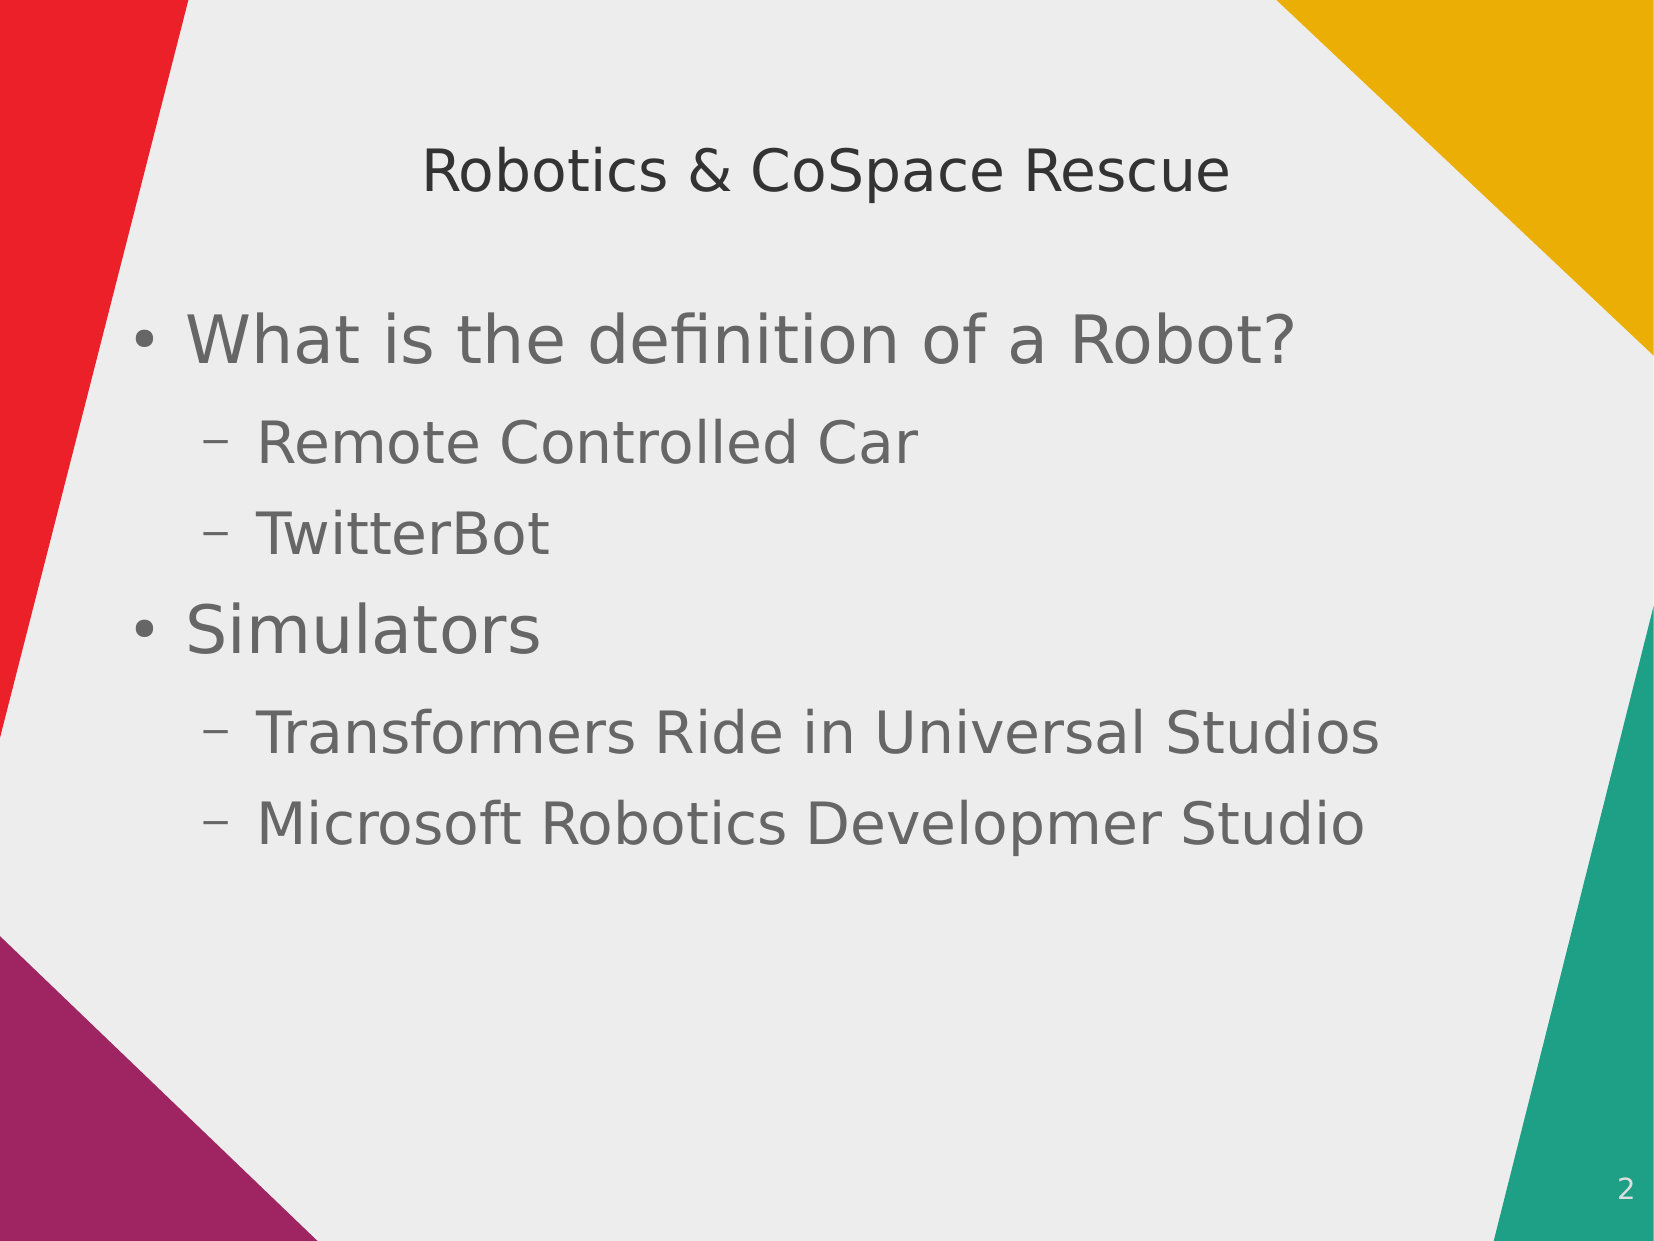

# Robotics & CoSpace Rescue
What is the definition of a Robot?
Remote Controlled Car
TwitterBot
Simulators
Transformers Ride in Universal Studios
Microsoft Robotics Developmer Studio
2